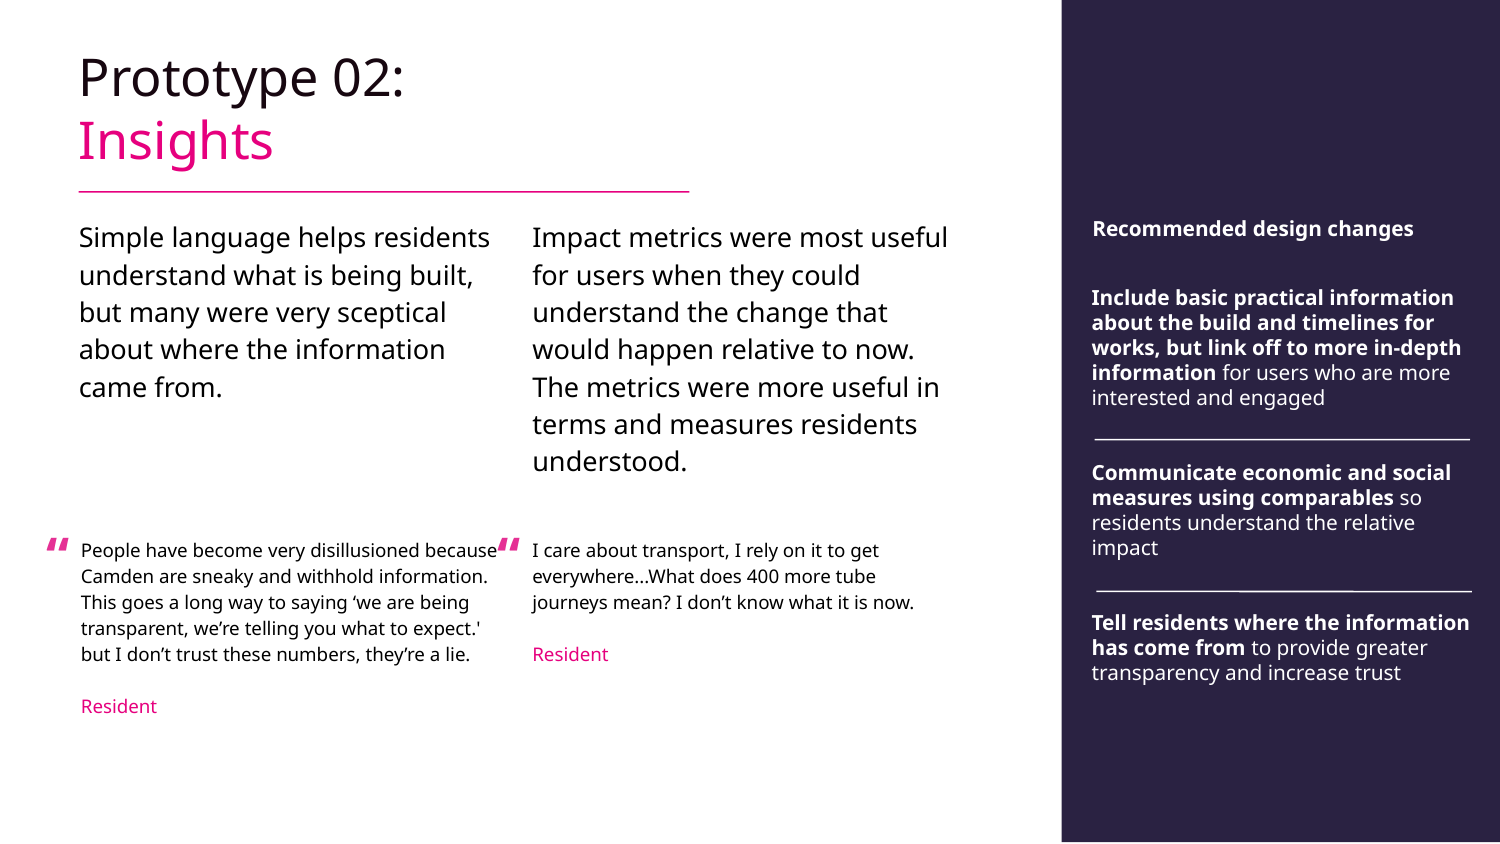

Prototype 02:
Insights
Recommended design changes
Simple language helps residents understand what is being built, but many were very sceptical about where the information came from.
Impact metrics were most useful for users when they could understand the change that would happen relative to now. The metrics were more useful in terms and measures residents understood.
Include basic practical information about the build and timelines for works, but link off to more in-depth information for users who are more interested and engaged
Communicate economic and social measures using comparables so residents understand the relative impact
Tell residents where the information has come from to provide greater transparency and increase trust
“
People have become very disillusioned because Camden are sneaky and withhold information. This goes a long way to saying ‘we are being transparent, we’re telling you what to expect.' but I don’t trust these numbers, they’re a lie.
Resident
“
I care about transport, I rely on it to get everywhere...What does 400 more tube journeys mean? I don’t know what it is now.
Resident